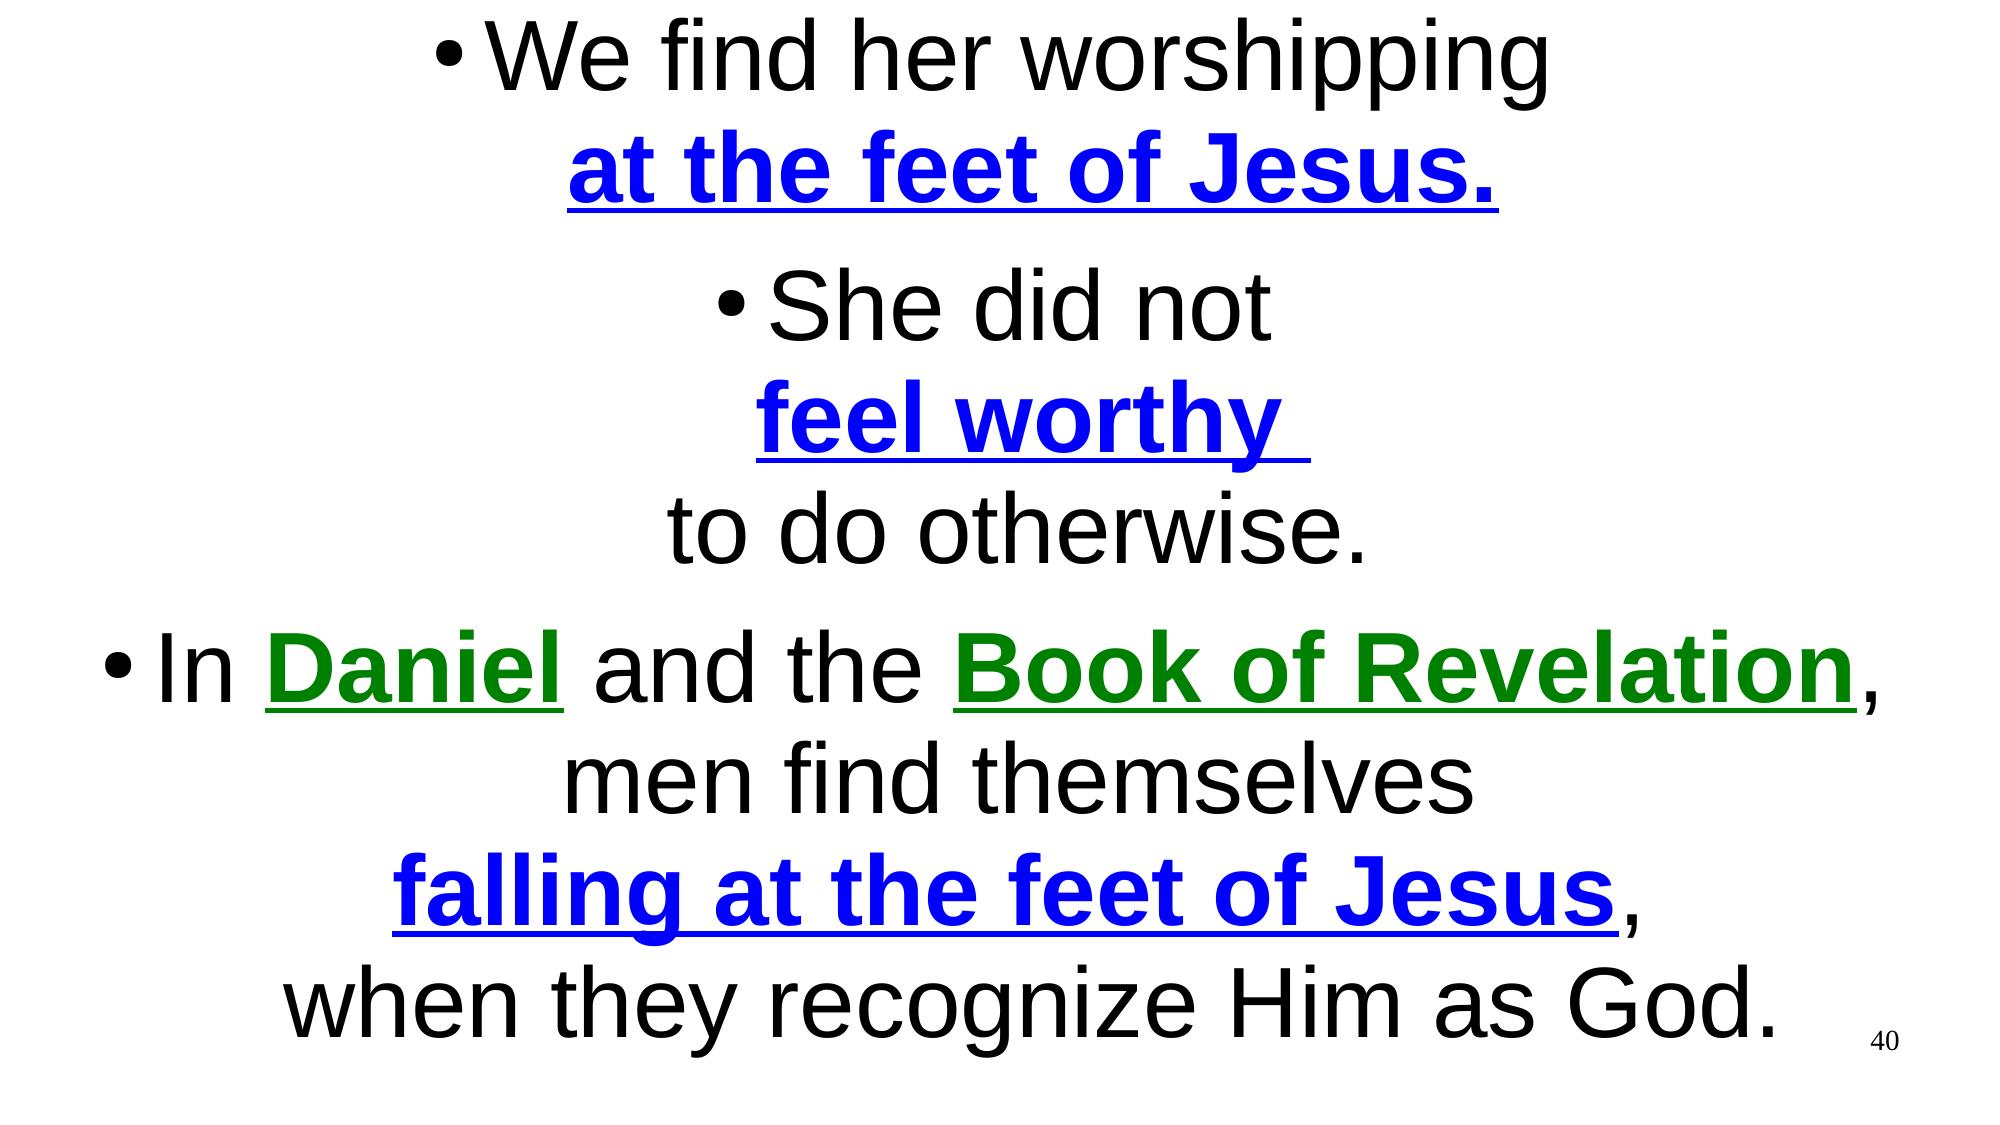

# We find her worshipping at the feet of Jesus.
She did not
feel worthy
to do otherwise.
In Daniel and the Book of Revelation,
men find themselves
falling at the feet of Jesus,
when they recognize Him as God.
40